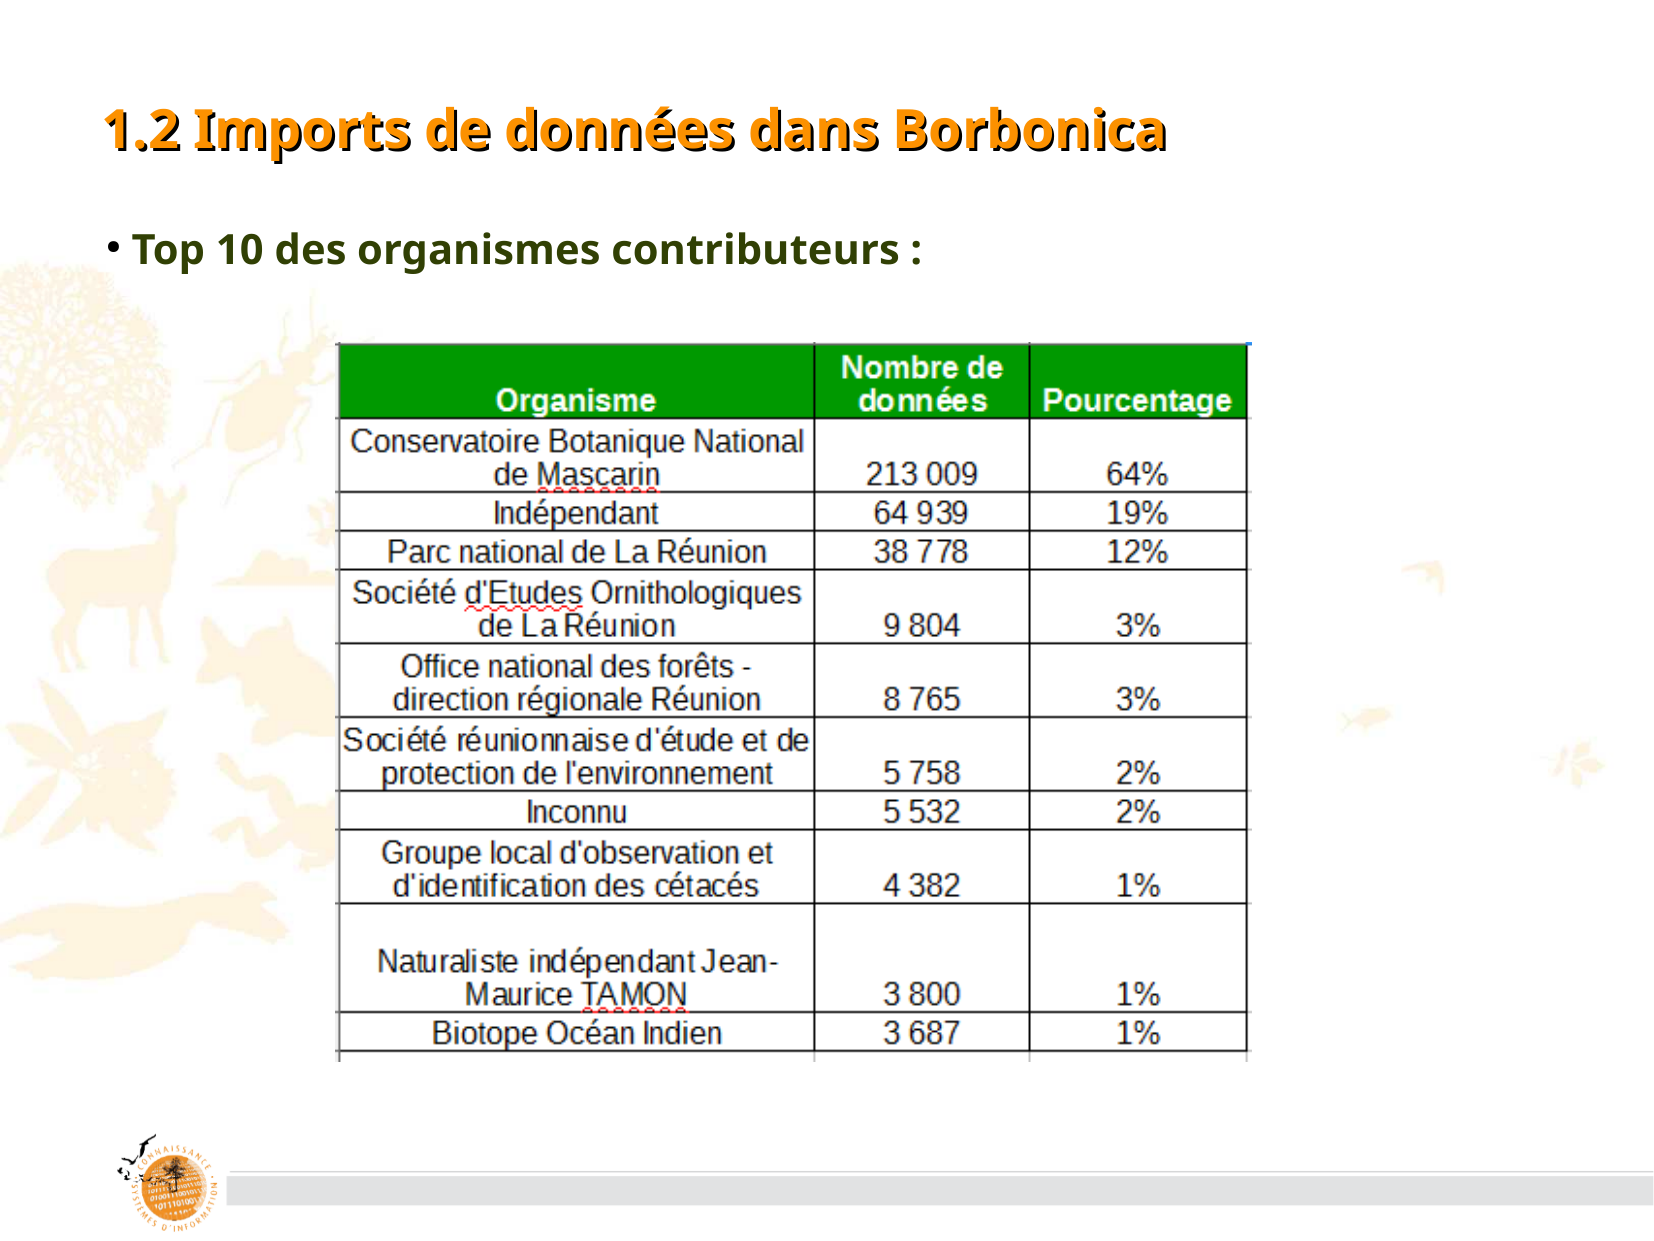

# 1.2 Imports de données dans Borbonica
 Top 10 des organismes contributeurs :
Cotech SINP - 29/11/2018
7